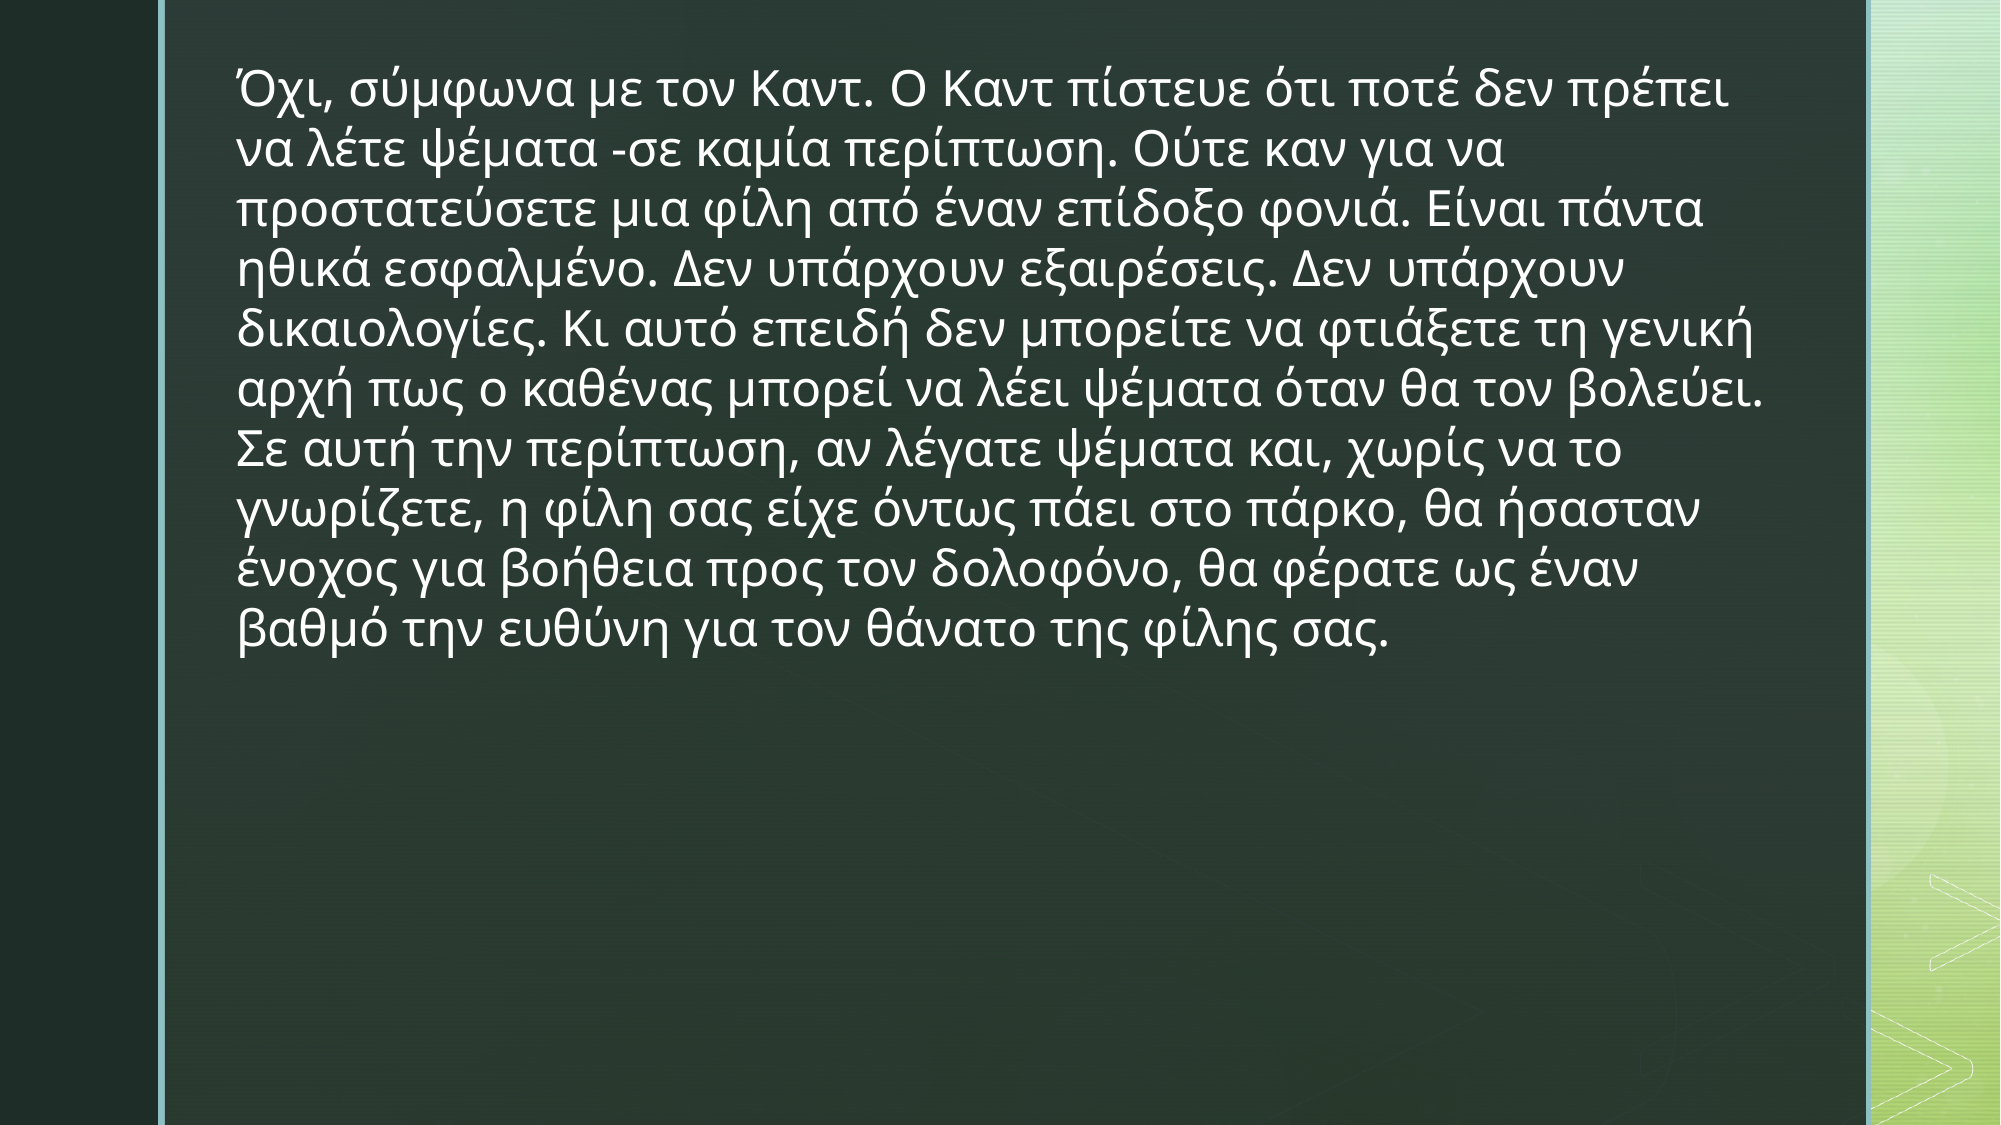

Όχι, σύμφωνα με τον Καντ. Ο Καντ πίστευε ότι ποτέ δεν πρέπει να λέτε ψέματα -σε καμία περίπτωση. Ούτε καν για να προστατεύσετε μια φίλη από έναν επίδοξο φονιά. Είναι πά­ντα ηθικά εσφαλμένο. Δεν υπάρχουν εξαιρέσεις. Δεν υπάρχουν δικαιολογίες. Κι αυτό επειδή δεν μπορείτε να φτιάξετε τη γε­νική αρχή πως ο καθένας μπορεί να λέει ψέματα όταν θα τον βολεύει. Σε αυτή την περίπτωση, αν λέγατε ψέματα και, χωρίς να το γνωρίζετε, η φίλη σας είχε όντως πάει στο πάρκο, θα ήσα­σταν ένοχος για βοήθεια προς τον δολοφόνο, θα φέρατε ως έναν βαθμό την ευθύνη για τον θάνατο της φίλης σας.